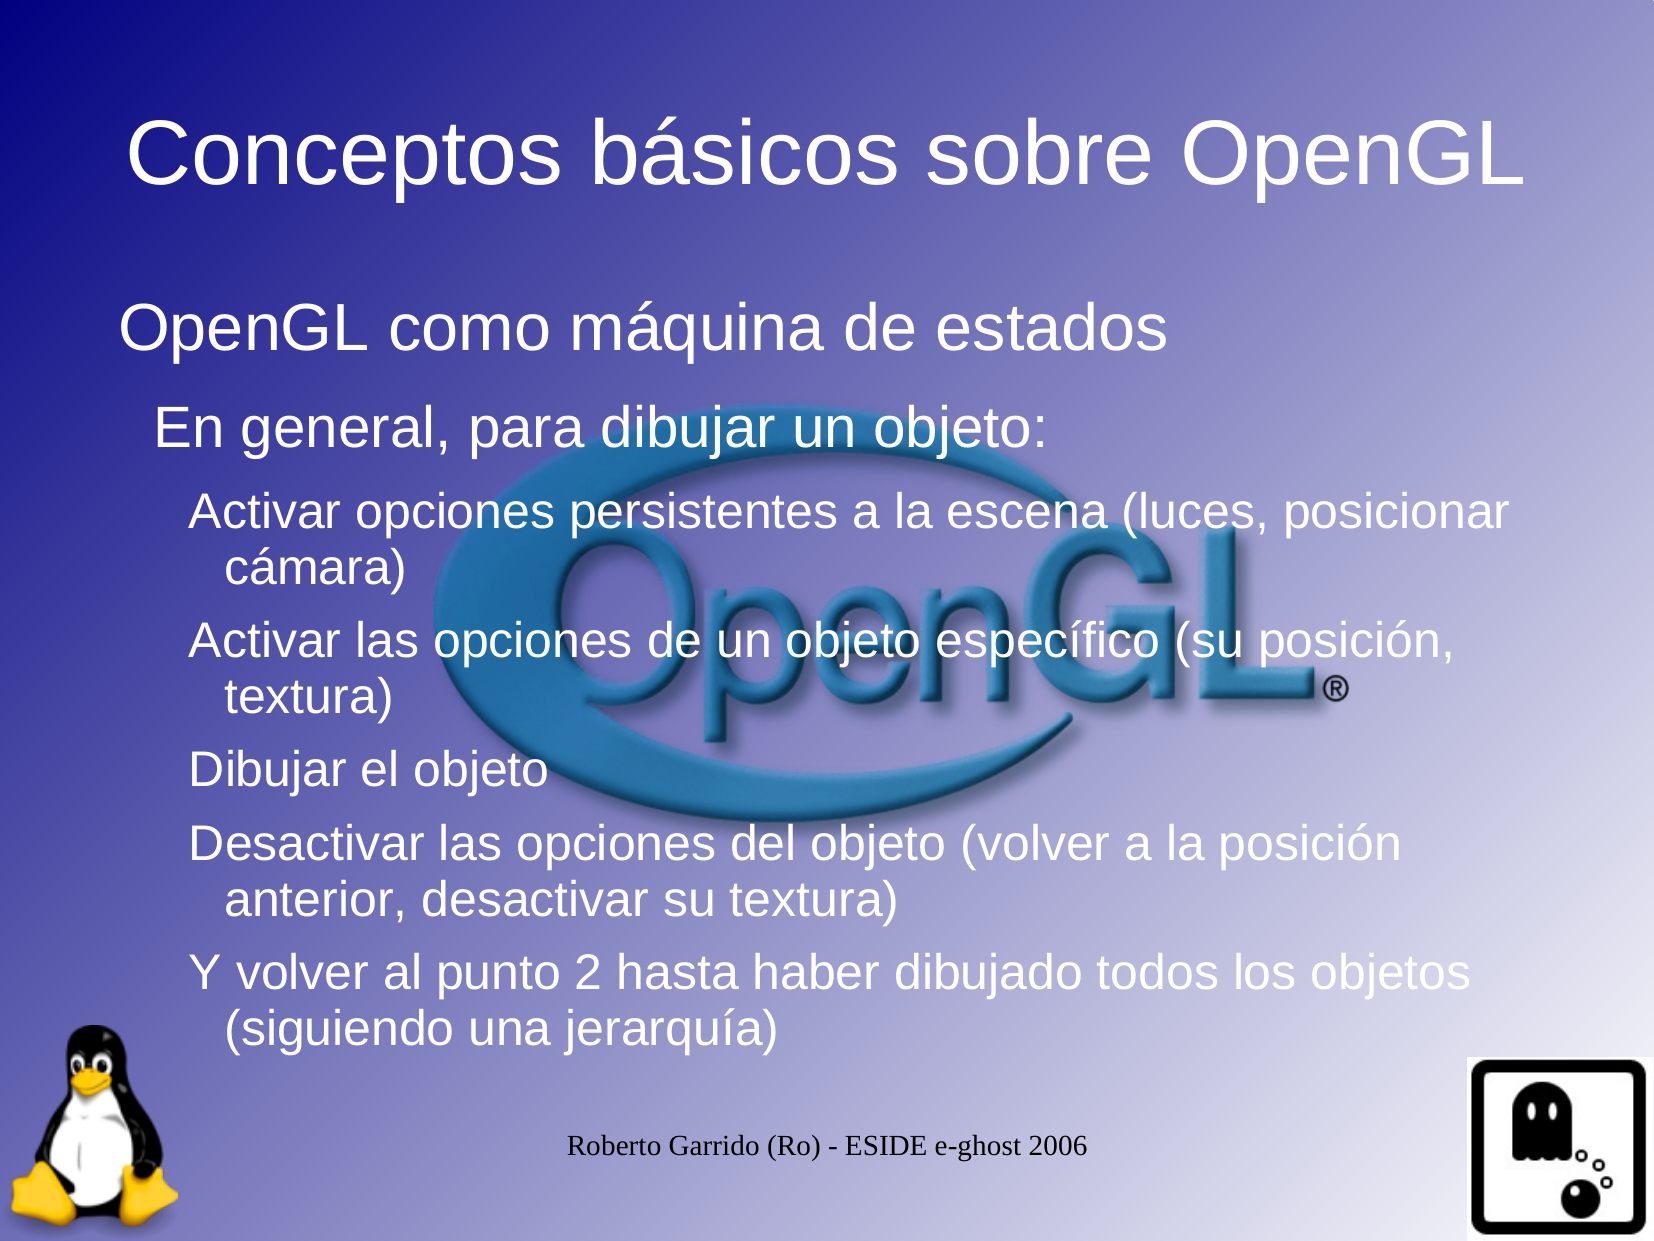

# Conceptos básicos sobre OpenGL
OpenGL como máquina de estados
En general, para dibujar un objeto:
Activar opciones persistentes a la escena (luces, posicionar cámara)
Activar las opciones de un objeto específico (su posición, textura)
Dibujar el objeto
Desactivar las opciones del objeto (volver a la posición anterior, desactivar su textura)
Y volver al punto 2 hasta haber dibujado todos los objetos (siguiendo una jerarquía)
Roberto Garrido (Ro) - ESIDE e-ghost 2006